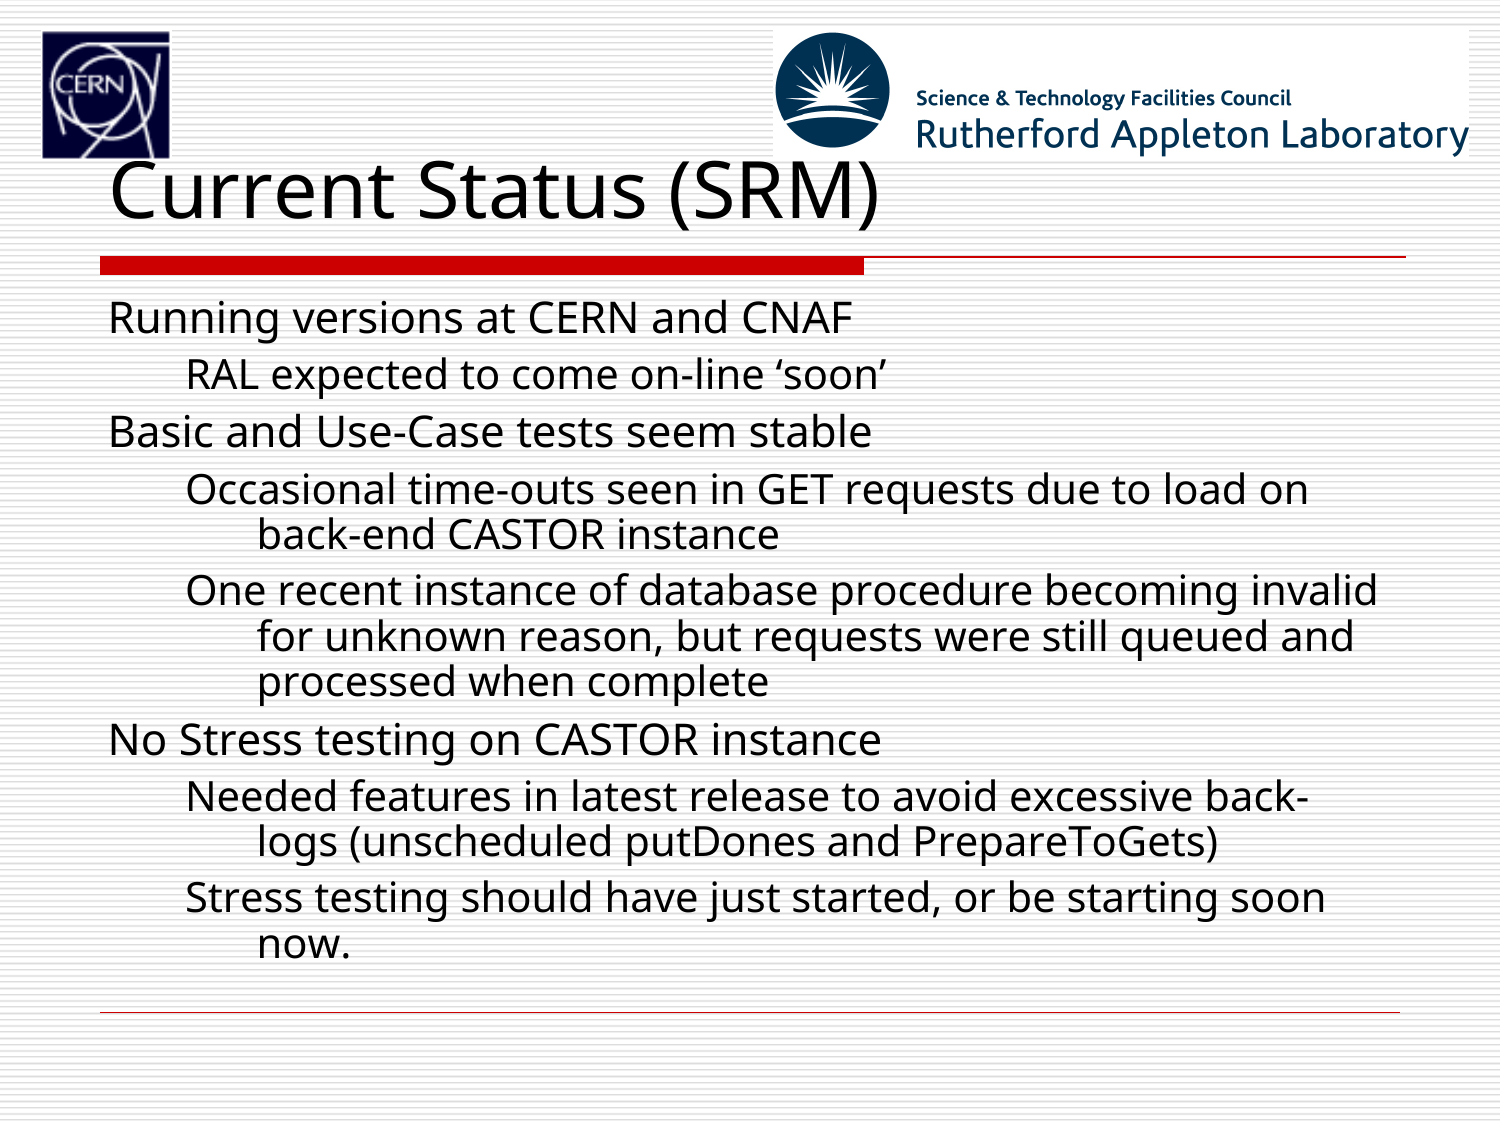

# Current Status (SRM)
Running versions at CERN and CNAF
RAL expected to come on-line ‘soon’
Basic and Use-Case tests seem stable
Occasional time-outs seen in GET requests due to load on back-end CASTOR instance
One recent instance of database procedure becoming invalid for unknown reason, but requests were still queued and processed when complete
No Stress testing on CASTOR instance
Needed features in latest release to avoid excessive back-logs (unscheduled putDones and PrepareToGets)
Stress testing should have just started, or be starting soon now.